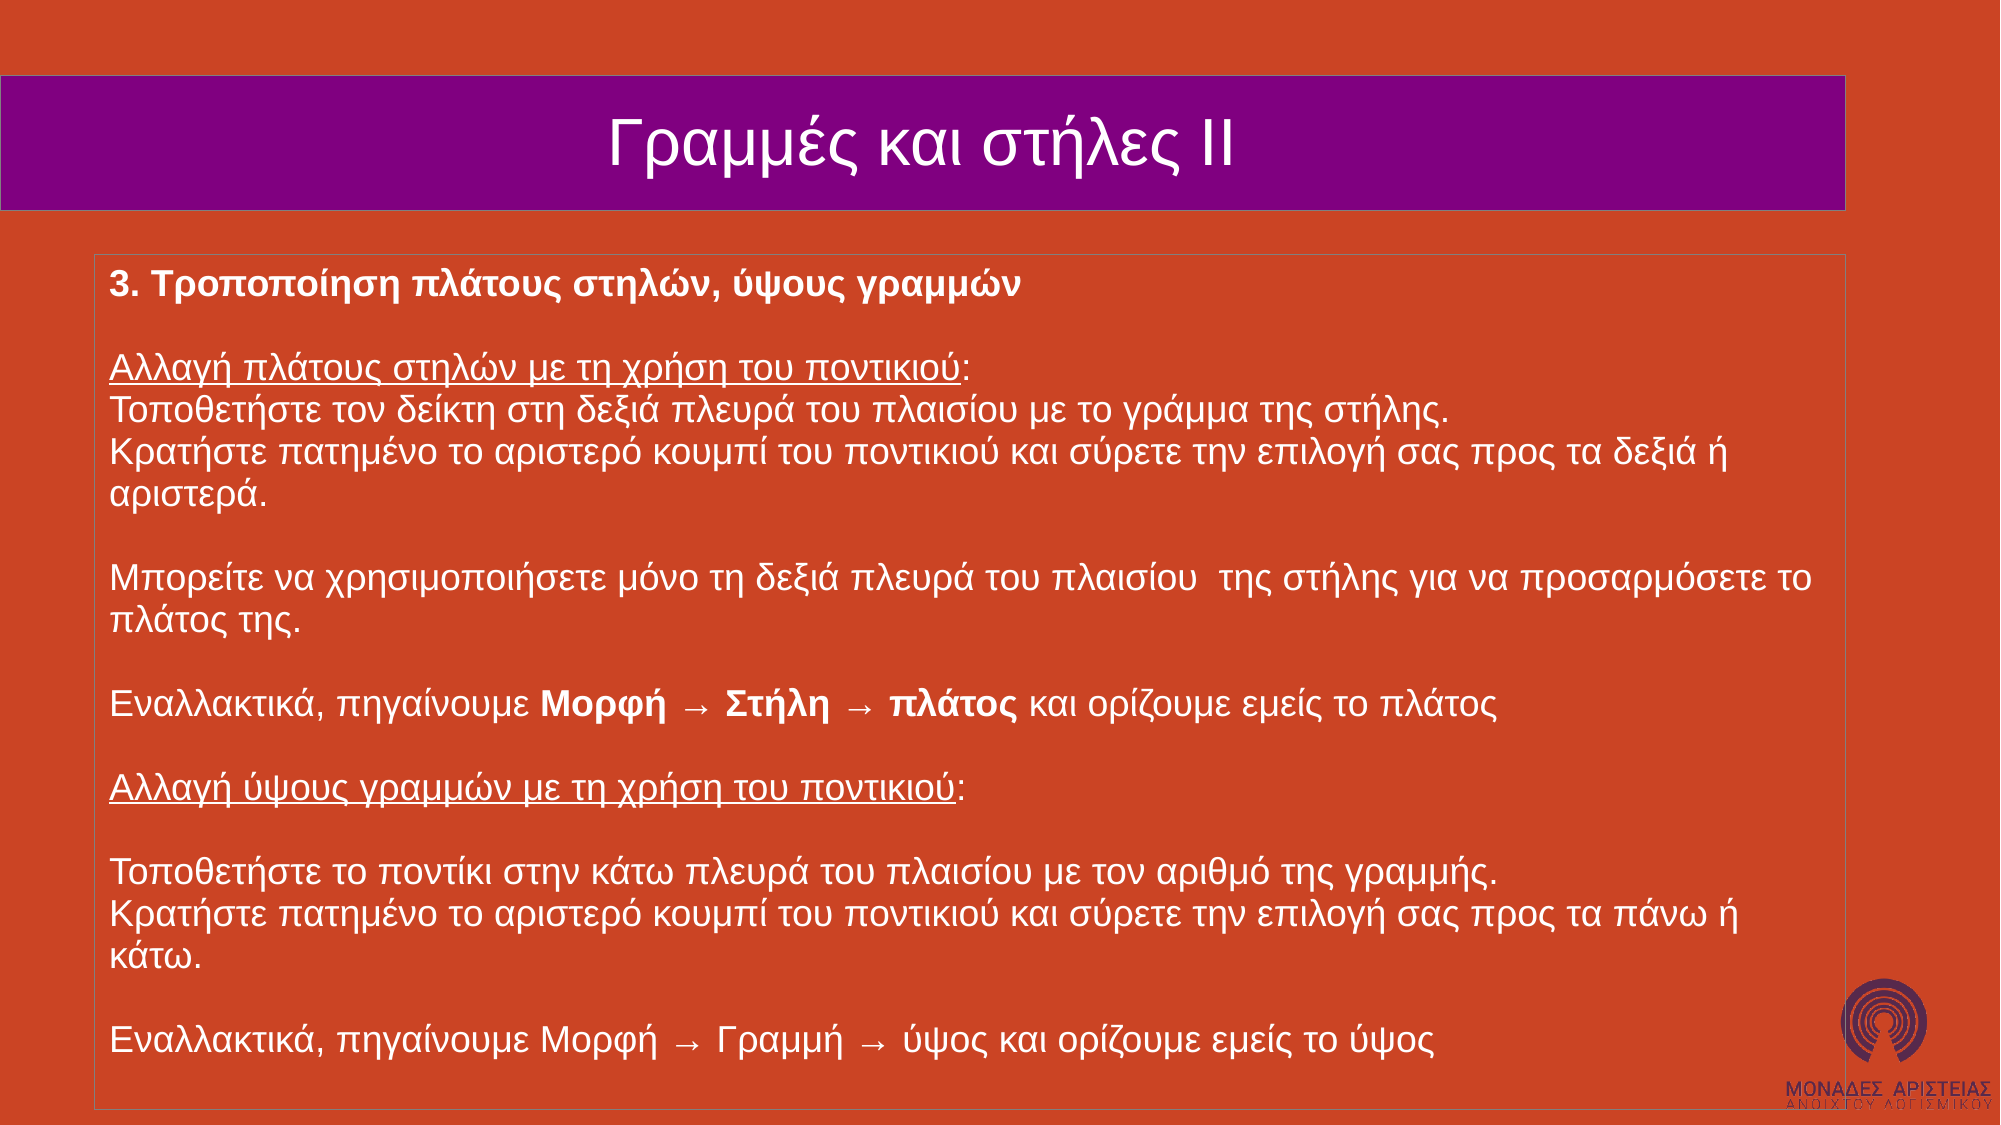

Γραμμές και στήλες ΙΙ
3. Τροποποίηση πλάτους στηλών, ύψους γραμμών
Αλλαγή πλάτους στηλών με τη χρήση του ποντικιού:
Τοποθετήστε τον δείκτη στη δεξιά πλευρά του πλαισίου με το γράμμα της στήλης.
Κρατήστε πατημένο το αριστερό κουμπί του ποντικιού και σύρετε την επιλογή σας προς τα δεξιά ή αριστερά.
Μπορείτε να χρησιμοποιήσετε μόνο τη δεξιά πλευρά του πλαισίου της στήλης για να προσαρμόσετε το πλάτος της.
Εναλλακτικά, πηγαίνουμε Μορφή → Στήλη → πλάτος και ορίζουμε εμείς το πλάτος
Αλλαγή ύψους γραμμών με τη χρήση του ποντικιού:
Τοποθετήστε το ποντίκι στην κάτω πλευρά του πλαισίου με τον αριθμό της γραμμής.
Κρατήστε πατημένο το αριστερό κουμπί του ποντικιού και σύρετε την επιλογή σας προς τα πάνω ή κάτω.
Εναλλακτικά, πηγαίνουμε Μορφή → Γραμμή → ύψος και ορίζουμε εμείς το ύψος